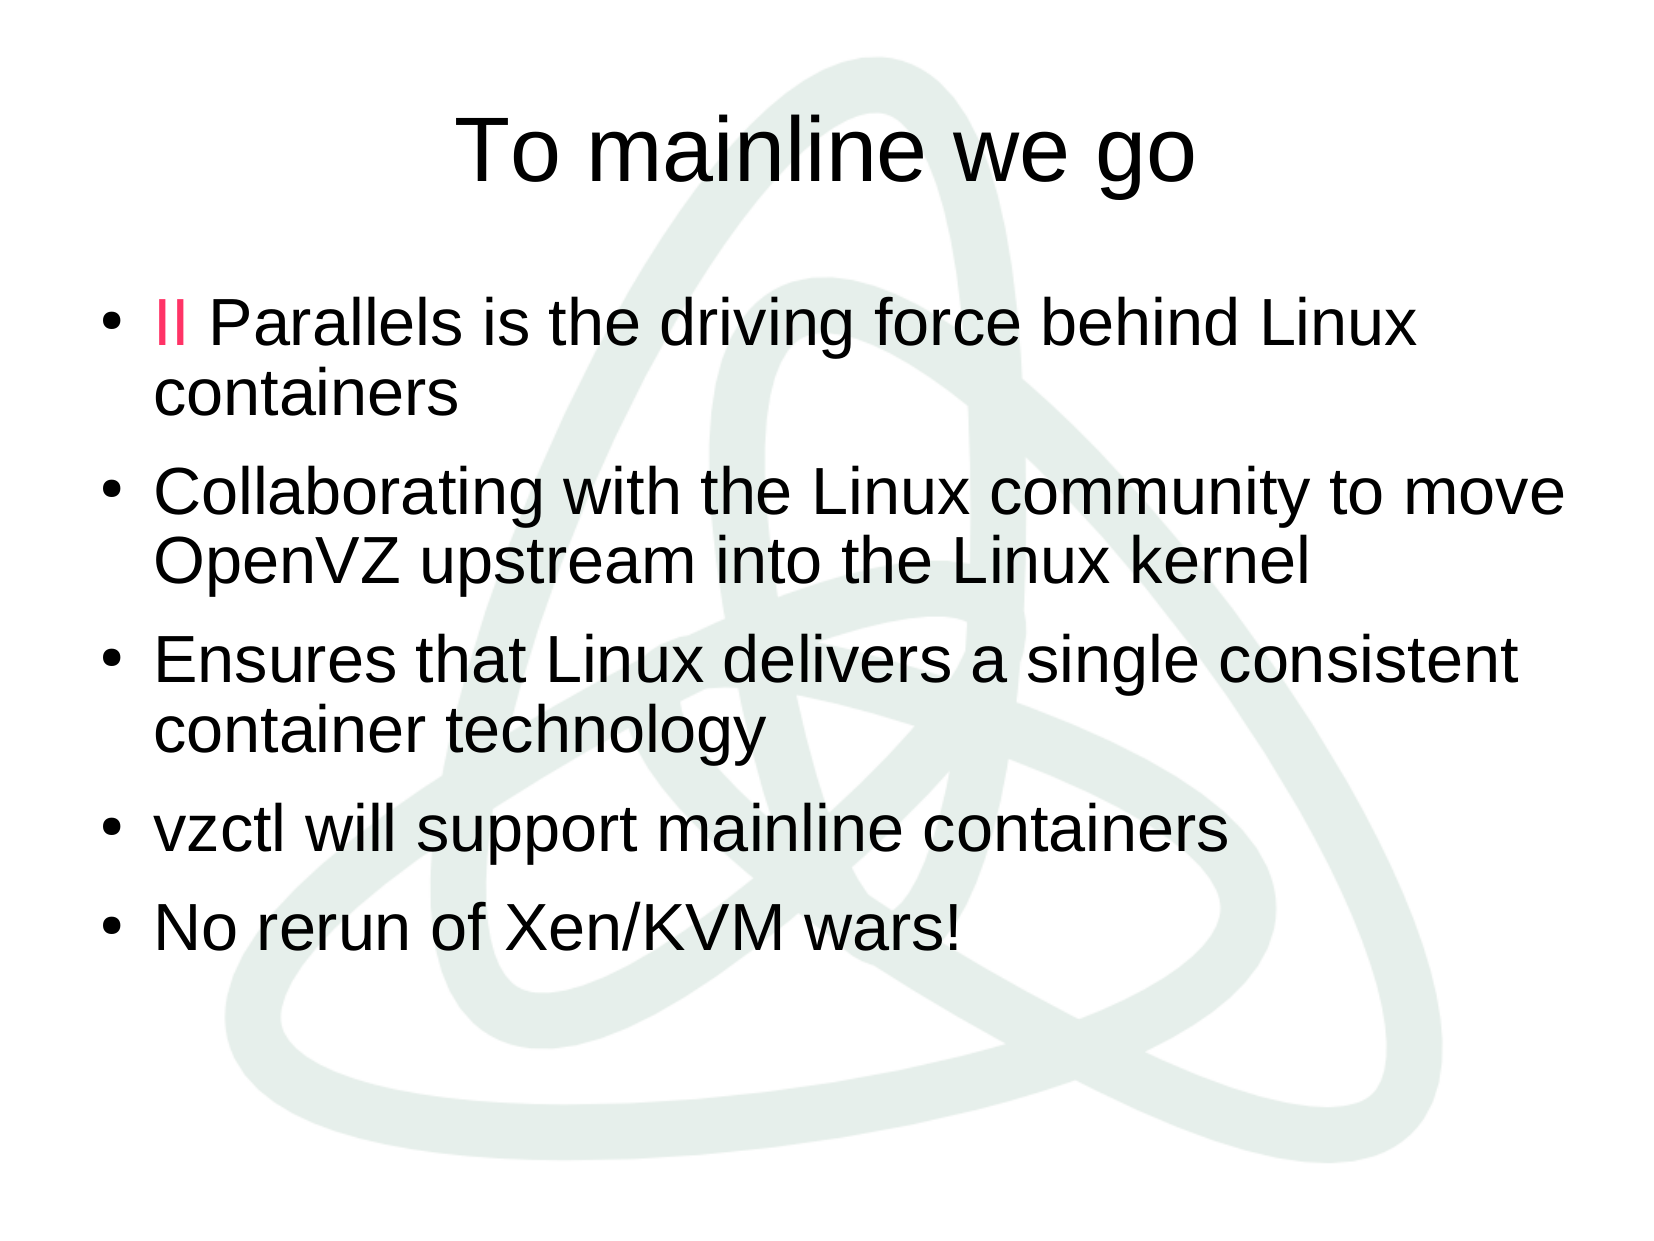

# To mainline we go
II Parallels is the driving force behind Linux containers
Collaborating with the Linux community to move OpenVZ upstream into the Linux kernel
Ensures that Linux delivers a single consistent container technology
vzctl will support mainline containers
No rerun of Xen/KVM wars!